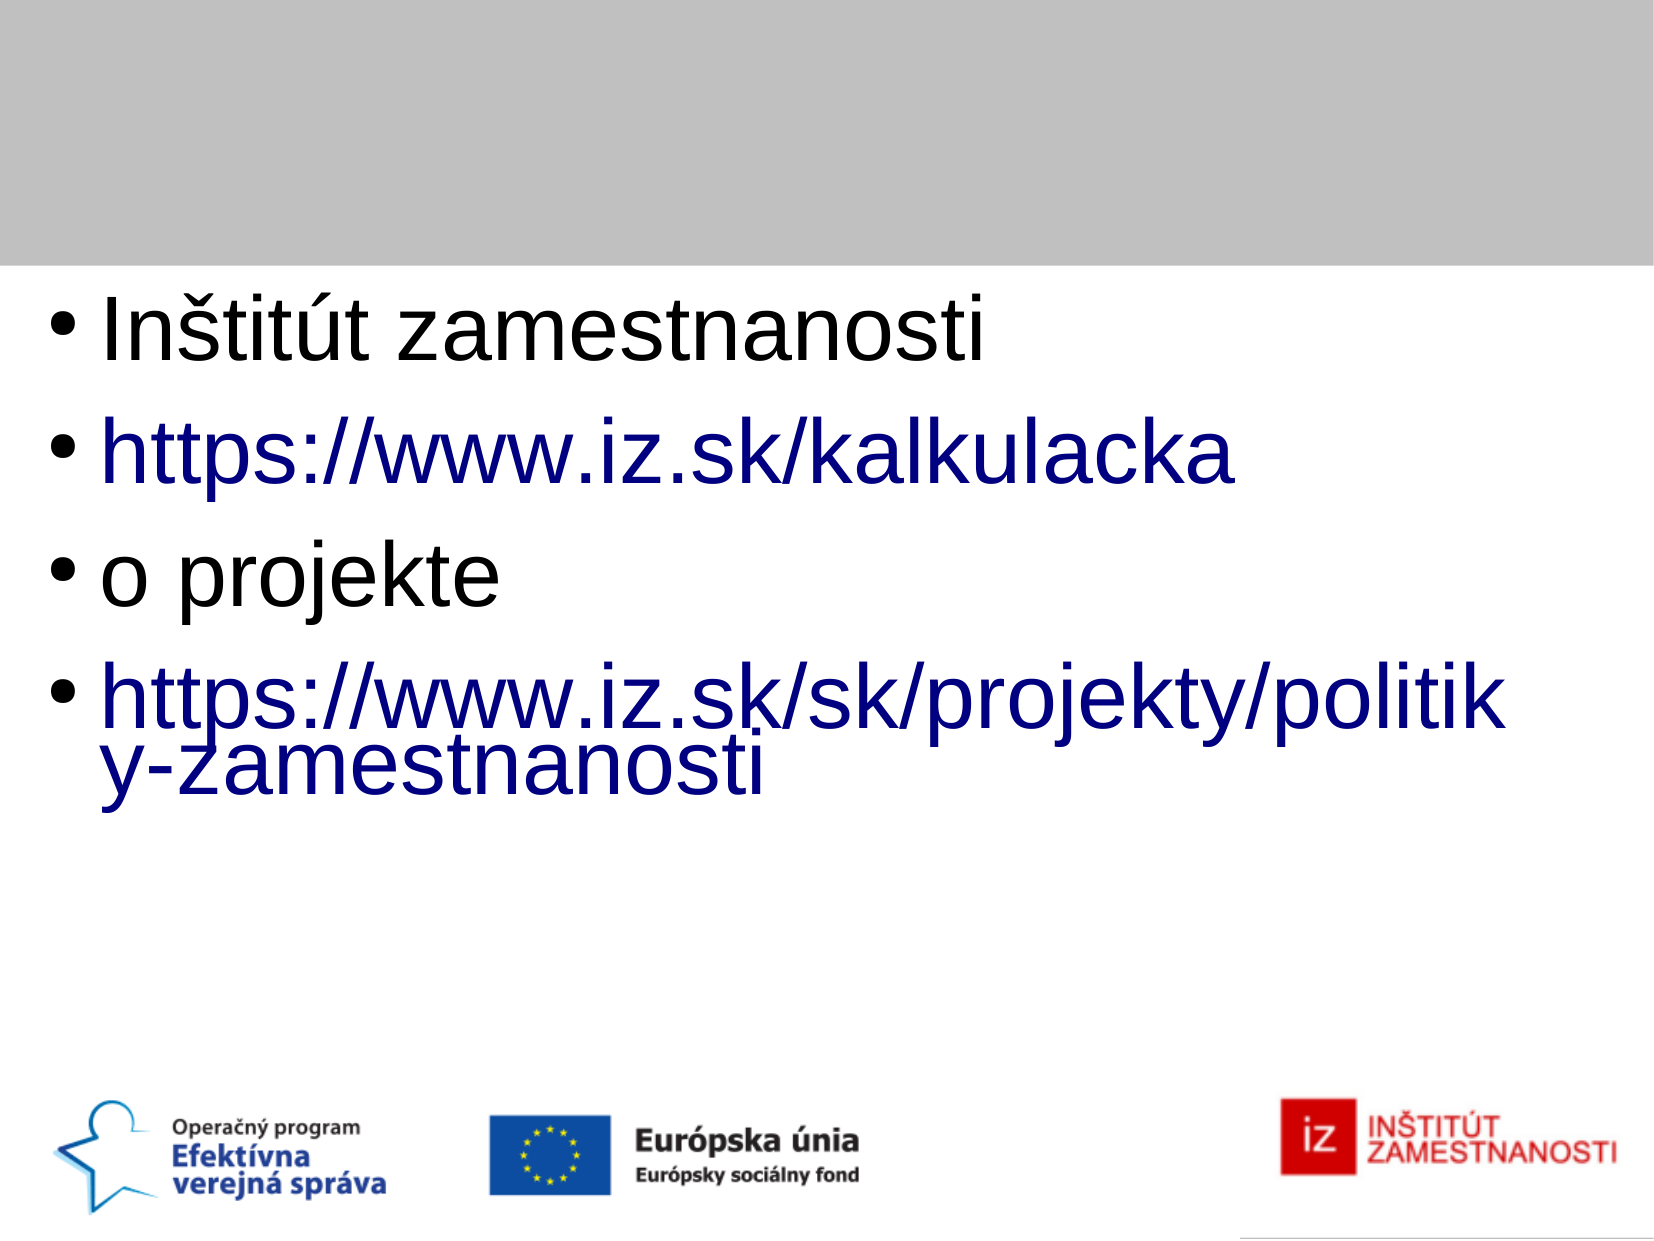

#
Inštitút zamestnanosti
https://www.iz.sk/kalkulacka
o projekte
https://www.iz.sk/sk/projekty/politiky-zamestnanosti